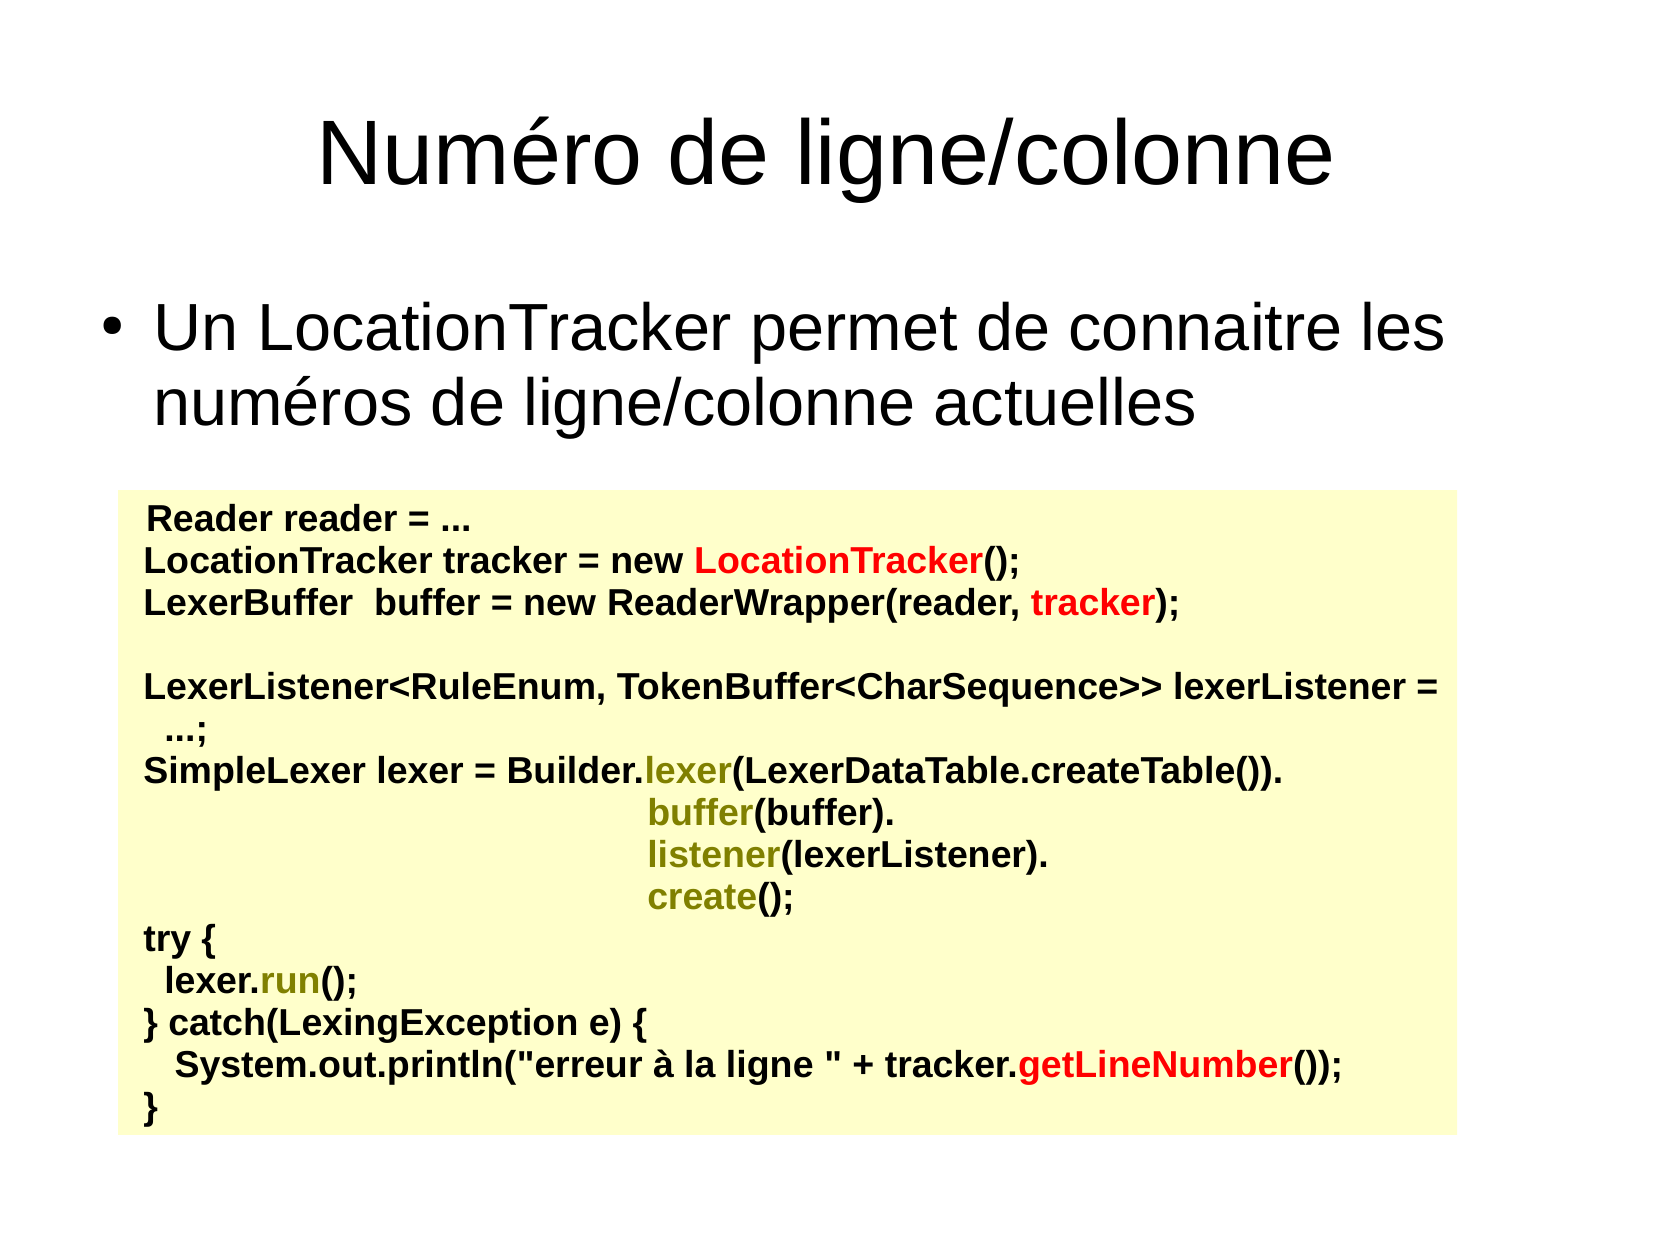

# Numéro de ligne/colonne
Un LocationTracker permet de connaitre les numéros de ligne/colonne actuelles
Reader reader = ...
 LocationTracker tracker = new LocationTracker();
 LexerBuffer buffer = new ReaderWrapper(reader, tracker);
 LexerListener<RuleEnum, TokenBuffer<CharSequence>> lexerListener =
 ...;
 SimpleLexer lexer = Builder.lexer(LexerDataTable.createTable()).
 buffer(buffer).
 listener(lexerListener).
 create();
 try {
 lexer.run();
 } catch(LexingException e) {
 System.out.println("erreur à la ligne " + tracker.getLineNumber());
 }